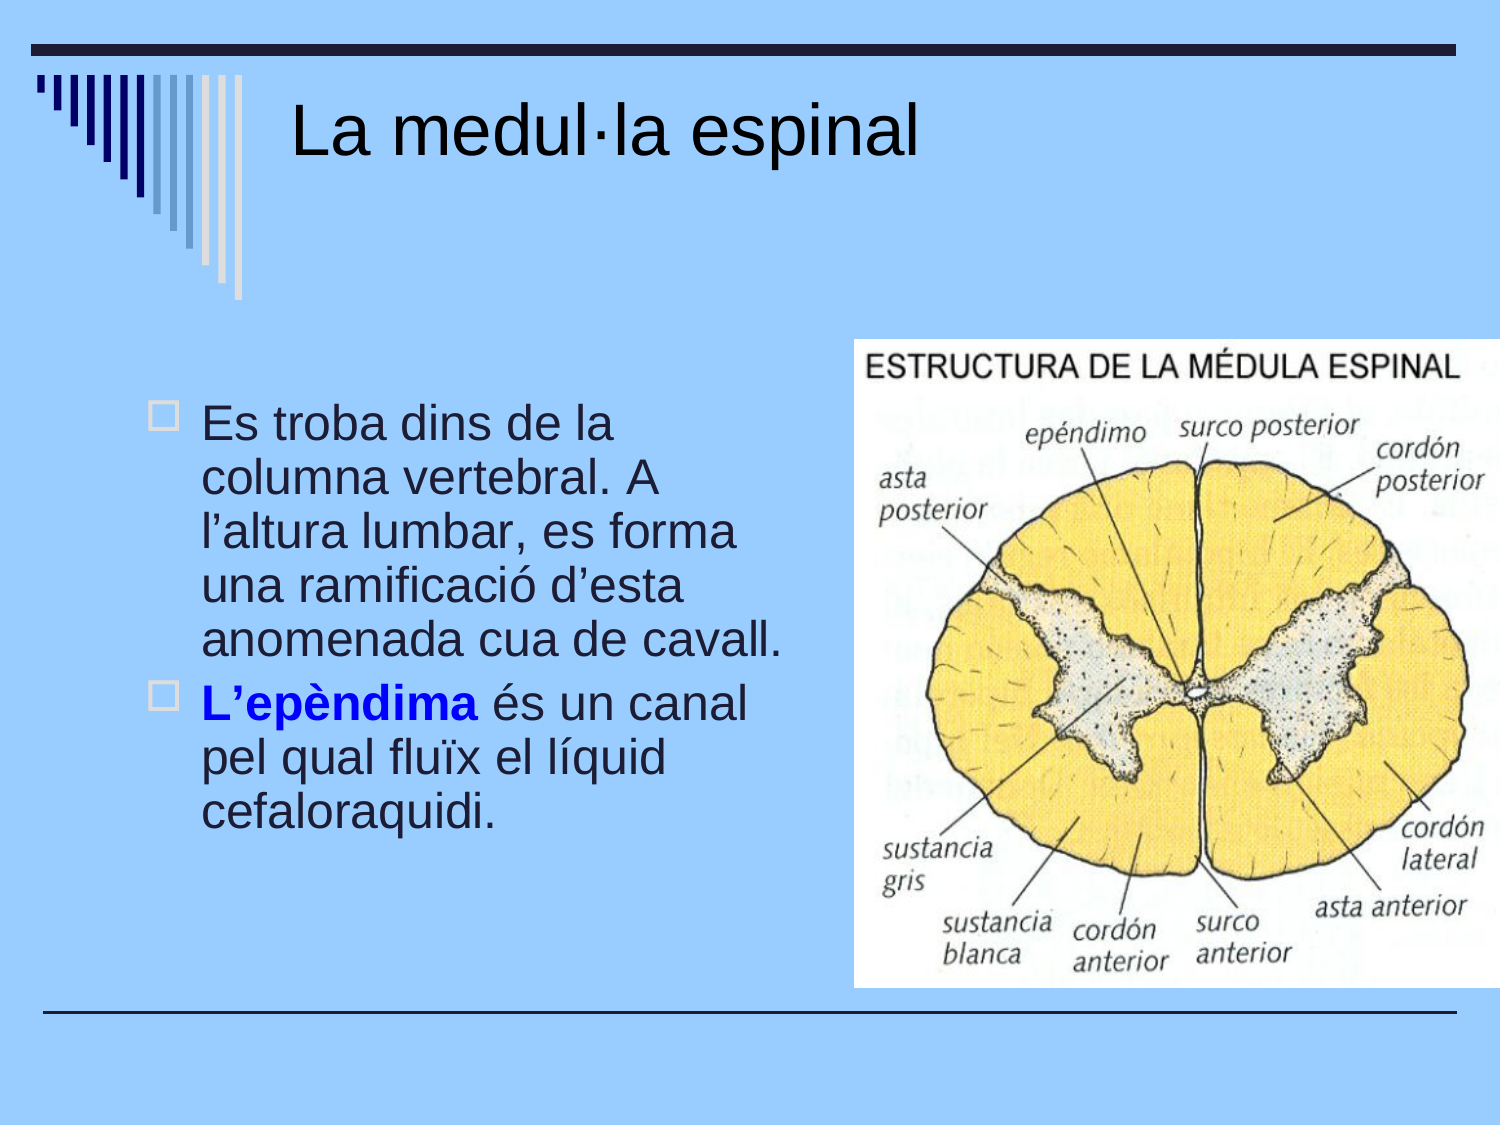

# La medul·la espinal
Es troba dins de la columna vertebral. A l’altura lumbar, es forma una ramificació d’esta anomenada cua de cavall.
L’epèndima és un canal pel qual fluïx el líquid cefaloraquidi.